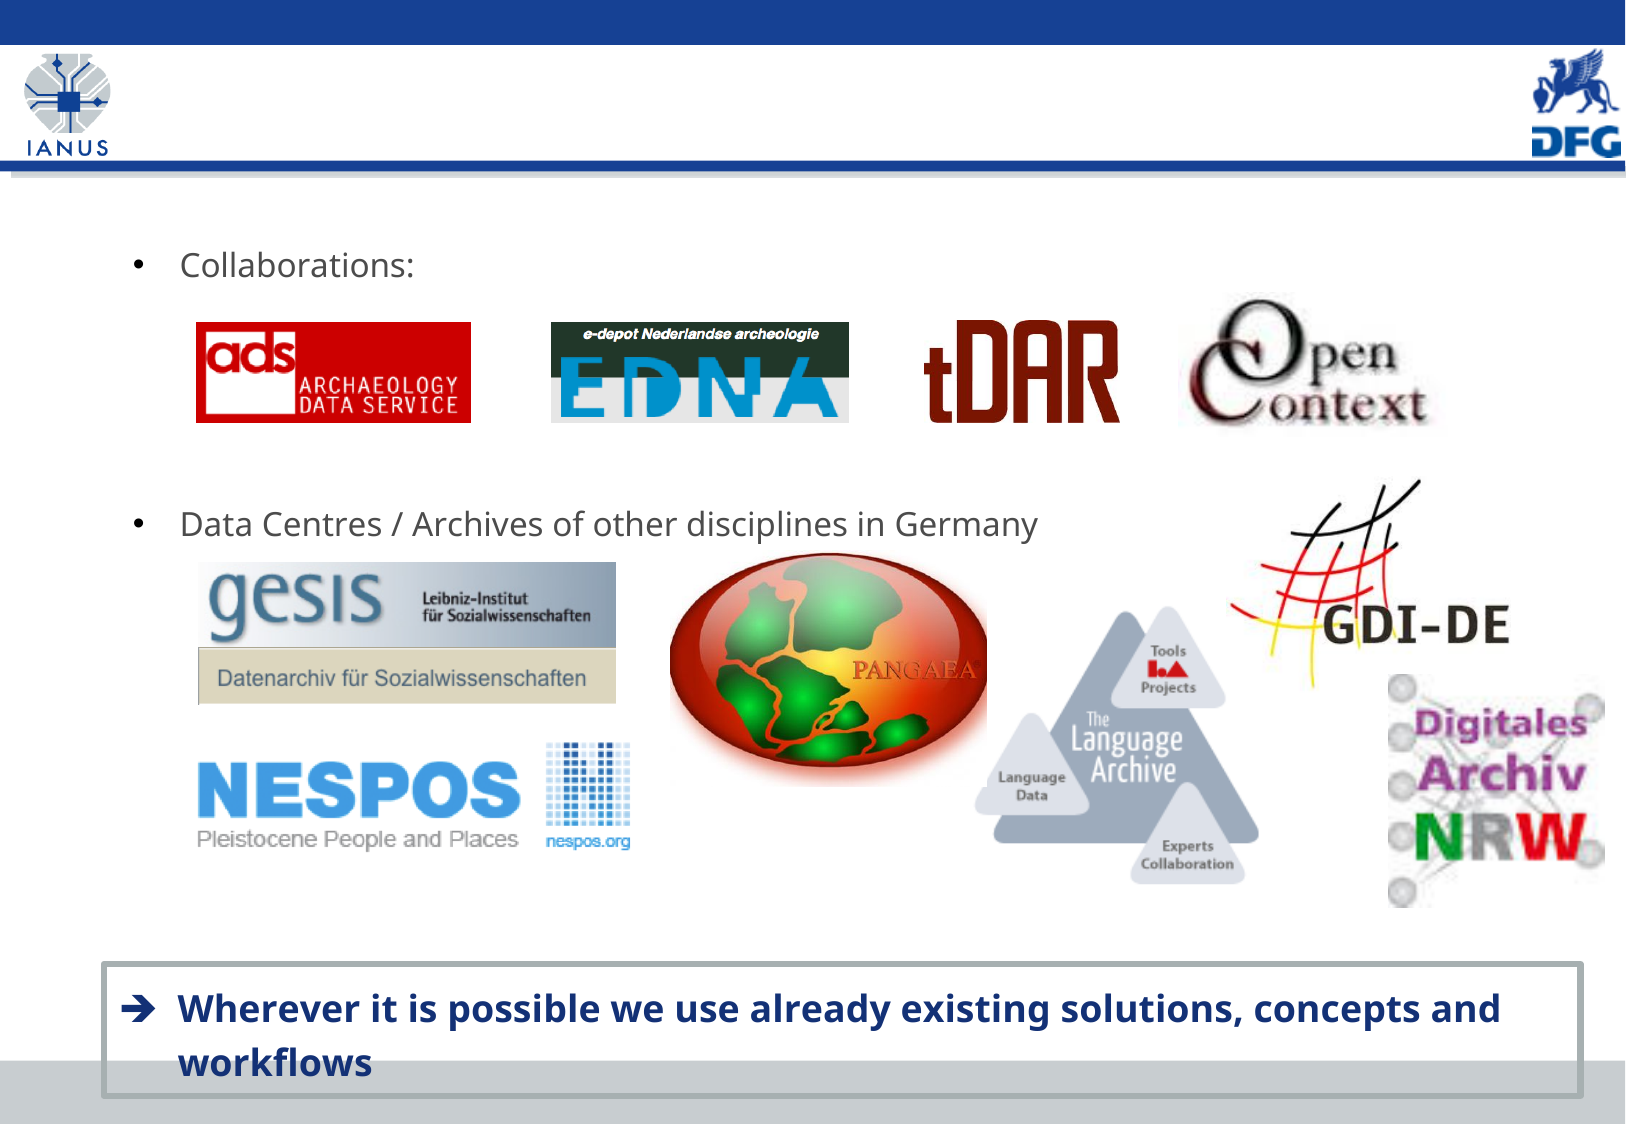

Collaborations:
Data Centres / Archives of other disciplines in Germany
 	Wherever it is possible we use already existing solutions, concepts and workflows